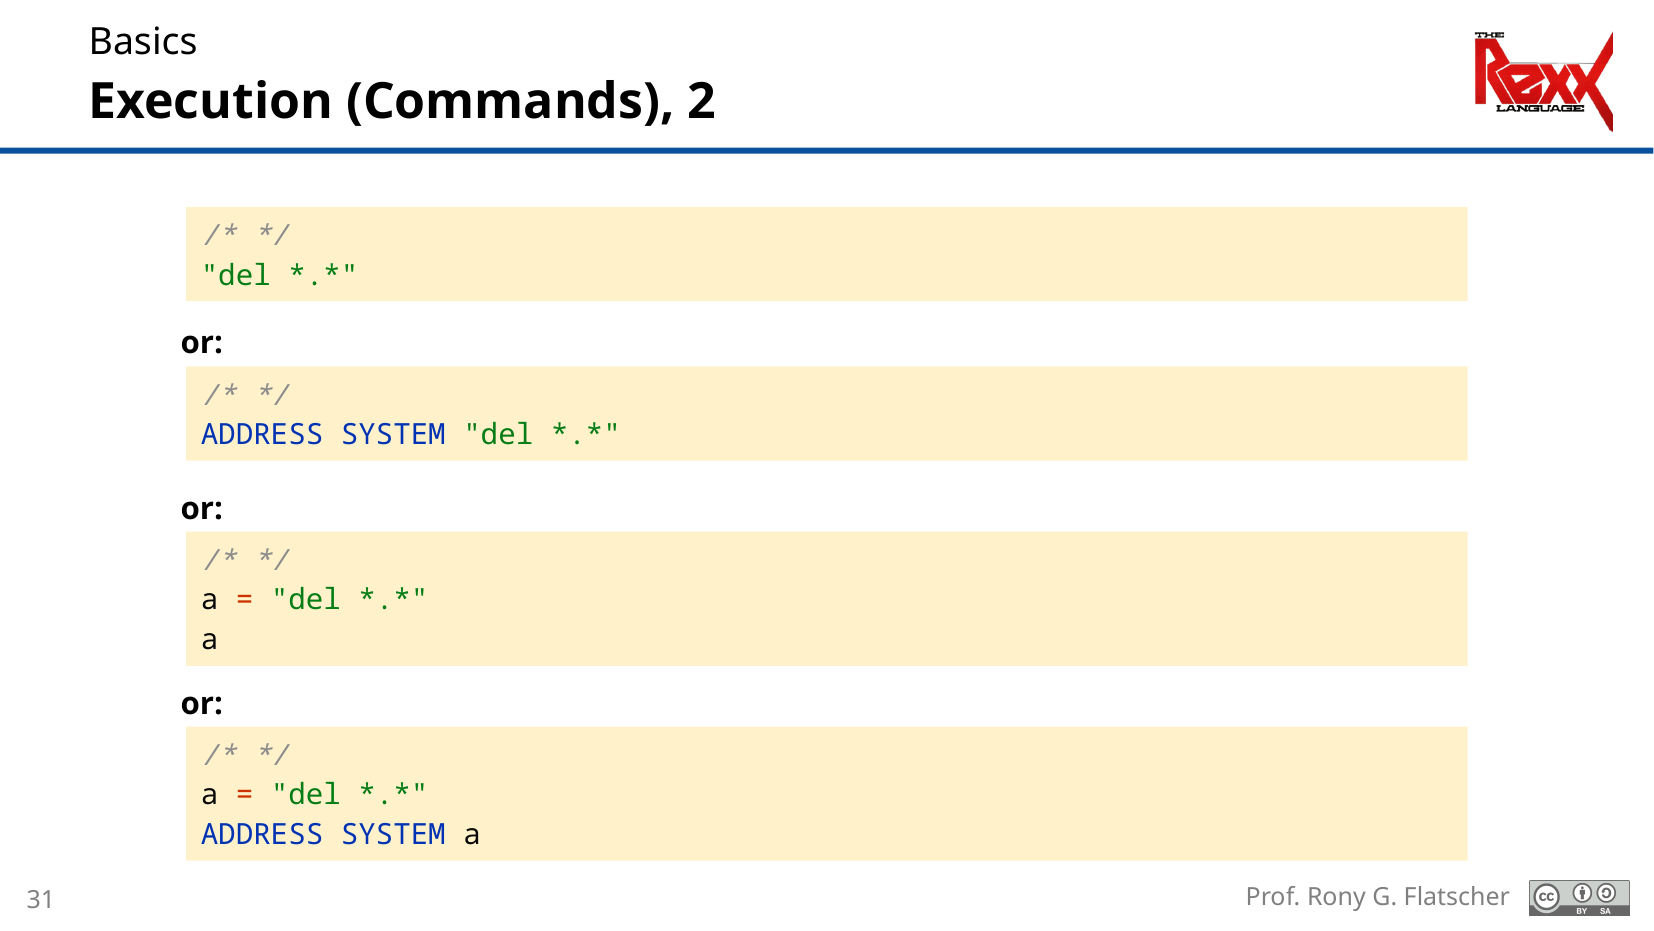

# Basics Execution (Commands), 2
/* */
"del *.*"
or:
/* */
ADDRESS SYSTEM "del *.*"
or:
/* */
a = "del *.*"
a
or:
/* */
a = "del *.*"
ADDRESS SYSTEM a